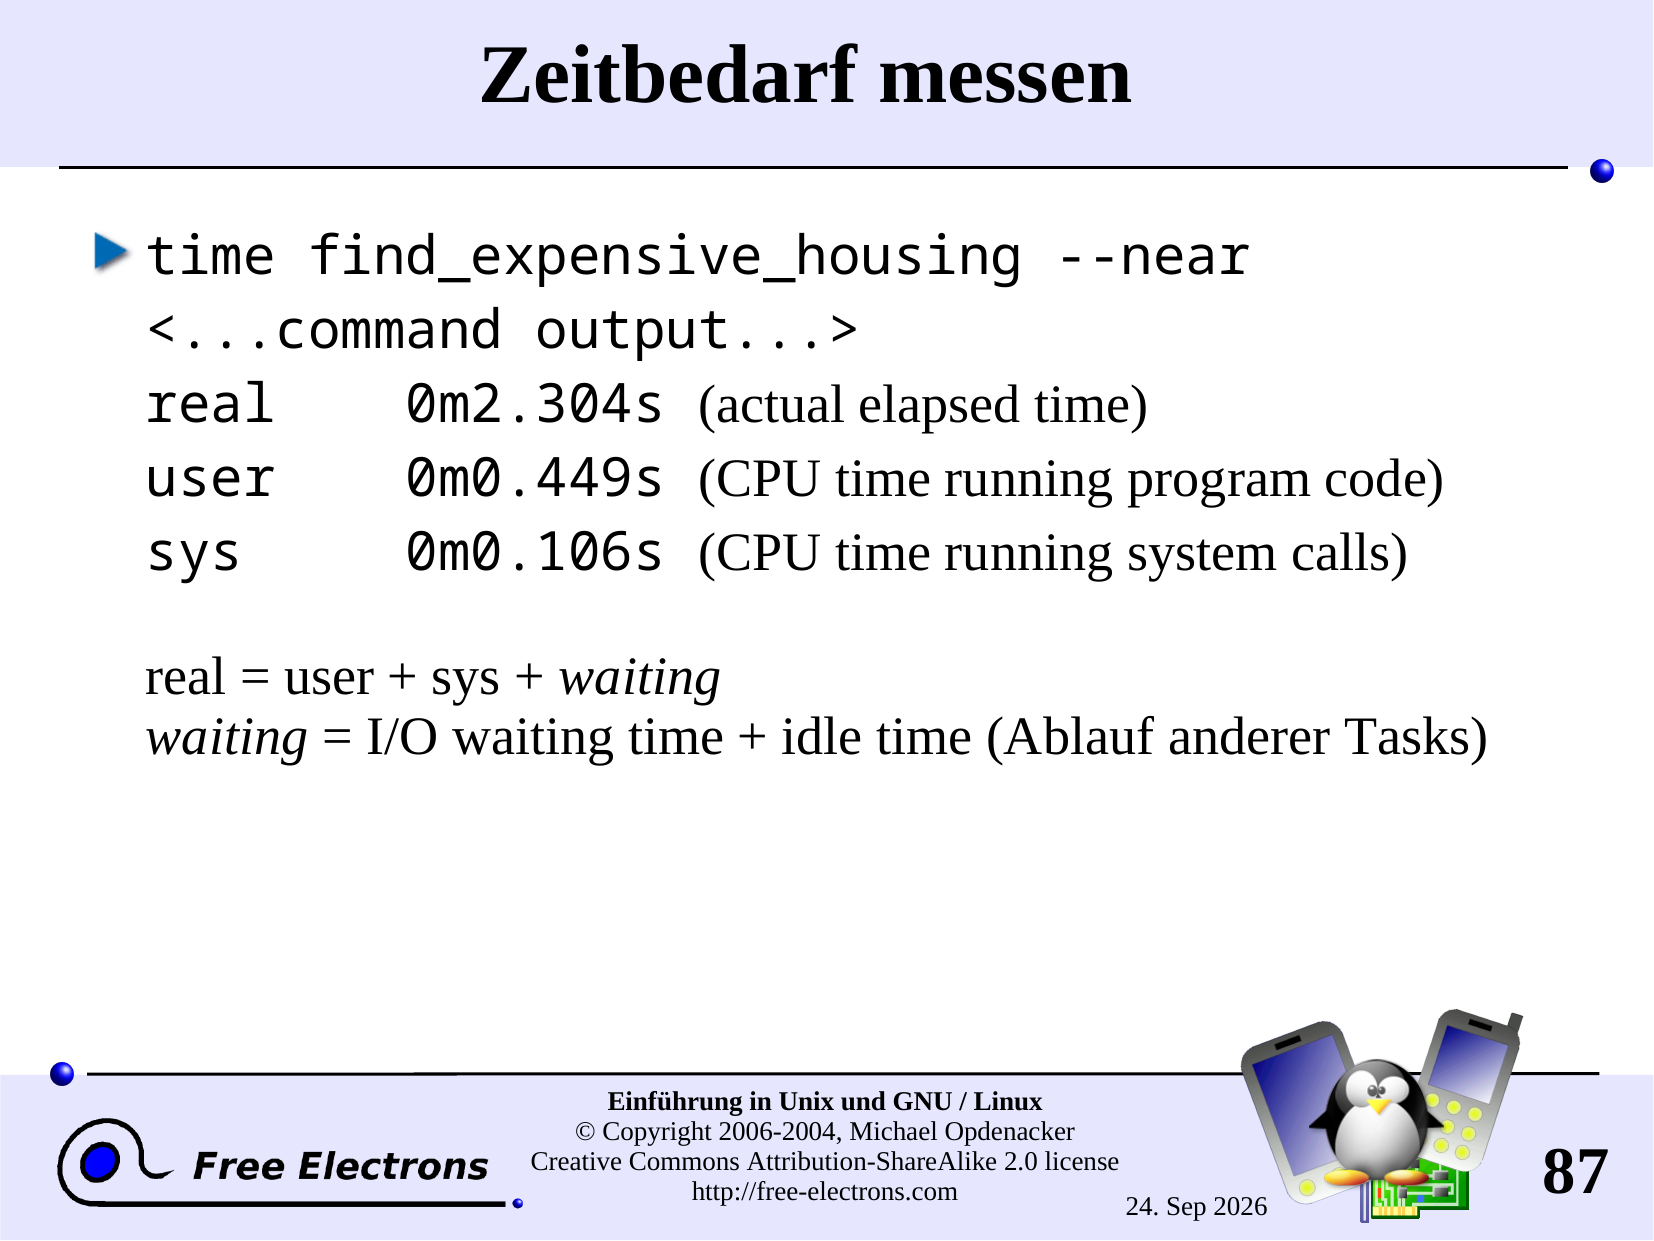

# Zeitbedarf messen
time find_expensive_housing --near
<...command output...>
real 0m2.304s (actual elapsed time)
user 0m0.449s (CPU time running program code)
sys 0m0.106s (CPU time running system calls)
real = user + sys + waiting
waiting = I/O waiting time + idle time (Ablauf anderer Tasks)